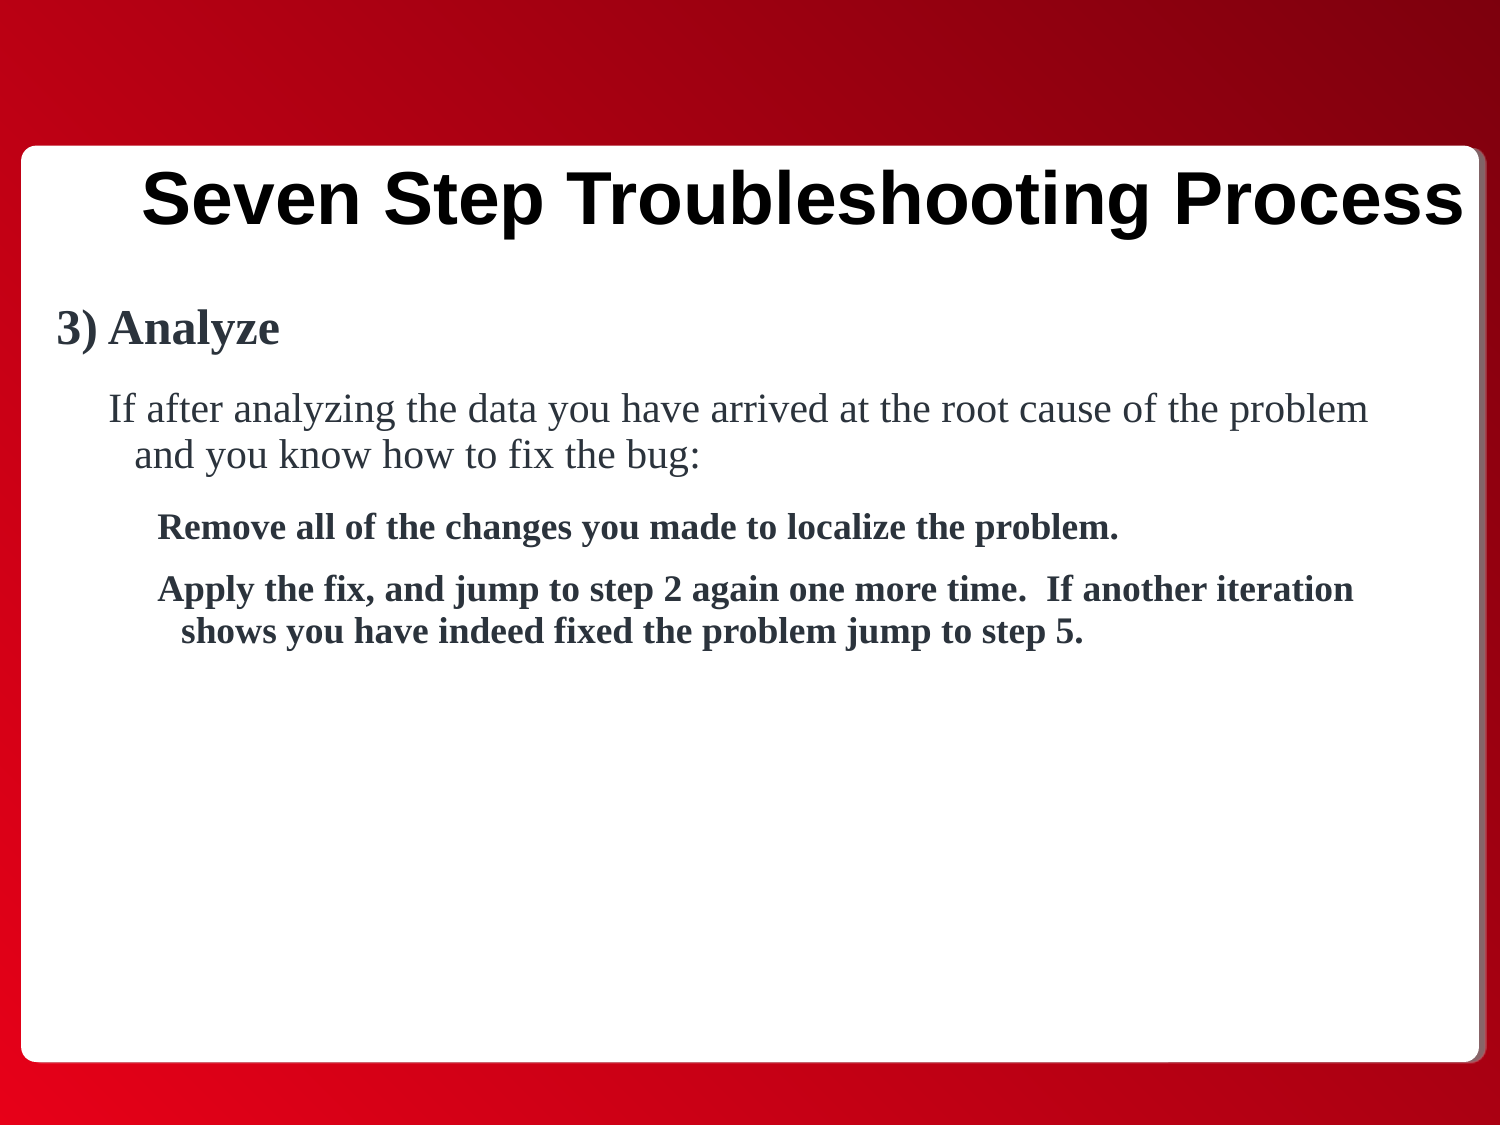

# Seven Step Troubleshooting Process
3) Analyze
If after analyzing the data you have arrived at the root cause of the problem and you know how to fix the bug:
Remove all of the changes you made to localize the problem.
Apply the fix, and jump to step 2 again one more time. If another iteration shows you have indeed fixed the problem jump to step 5.